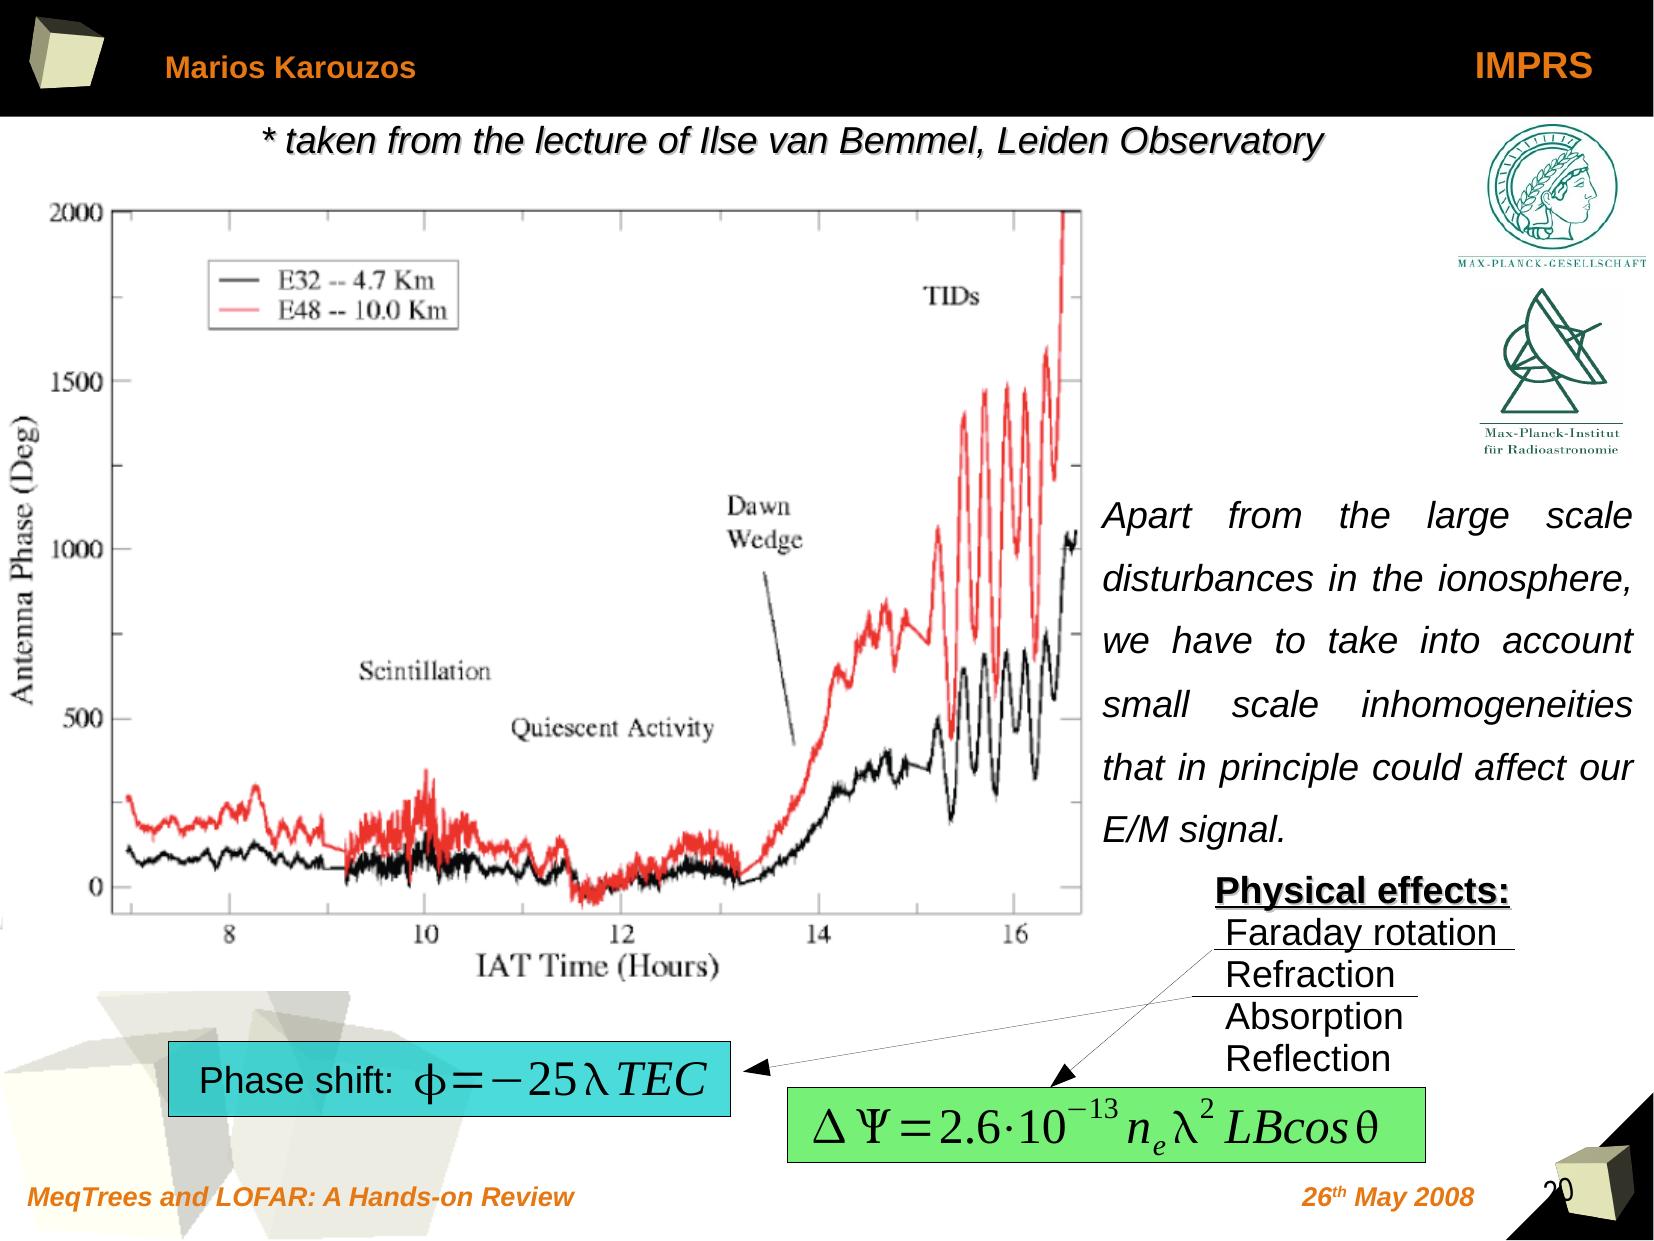

Marios Karouzos														 IMPRS
* taken from the lecture of Ilse van Bemmel, Leiden Observatory
Apart from the large scale disturbances in the ionosphere, we have to take into account small scale inhomogeneities that in principle could affect our E/M signal.
Physical effects:
 Faraday rotation
 Refraction
 Absorption
 Reflection
Phase shift:
MeqTrees and LOFAR: A Hands-on Review										26th May 2008